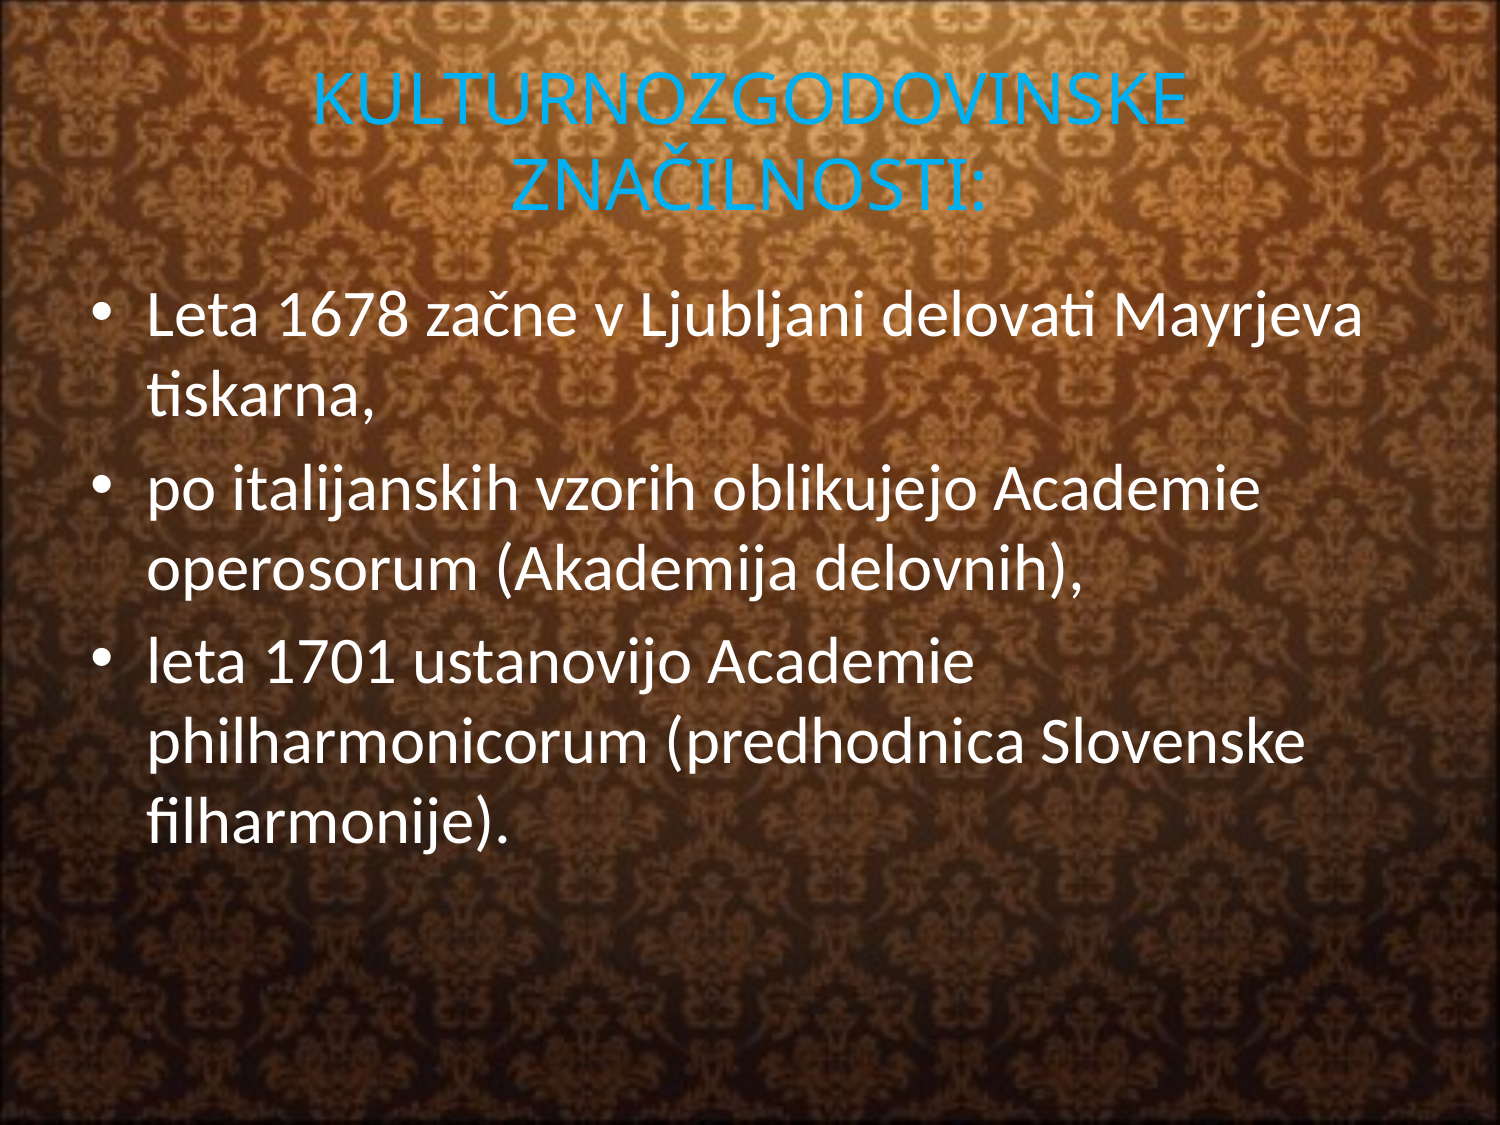

# KULTURNOZGODOVINSKE ZNAČILNOSTI:
Leta 1678 začne v Ljubljani delovati Mayrjeva tiskarna,
po italijanskih vzorih oblikujejo Academie operosorum (Akademija delovnih),
leta 1701 ustanovijo Academie philharmonicorum (predhodnica Slovenske filharmonije).